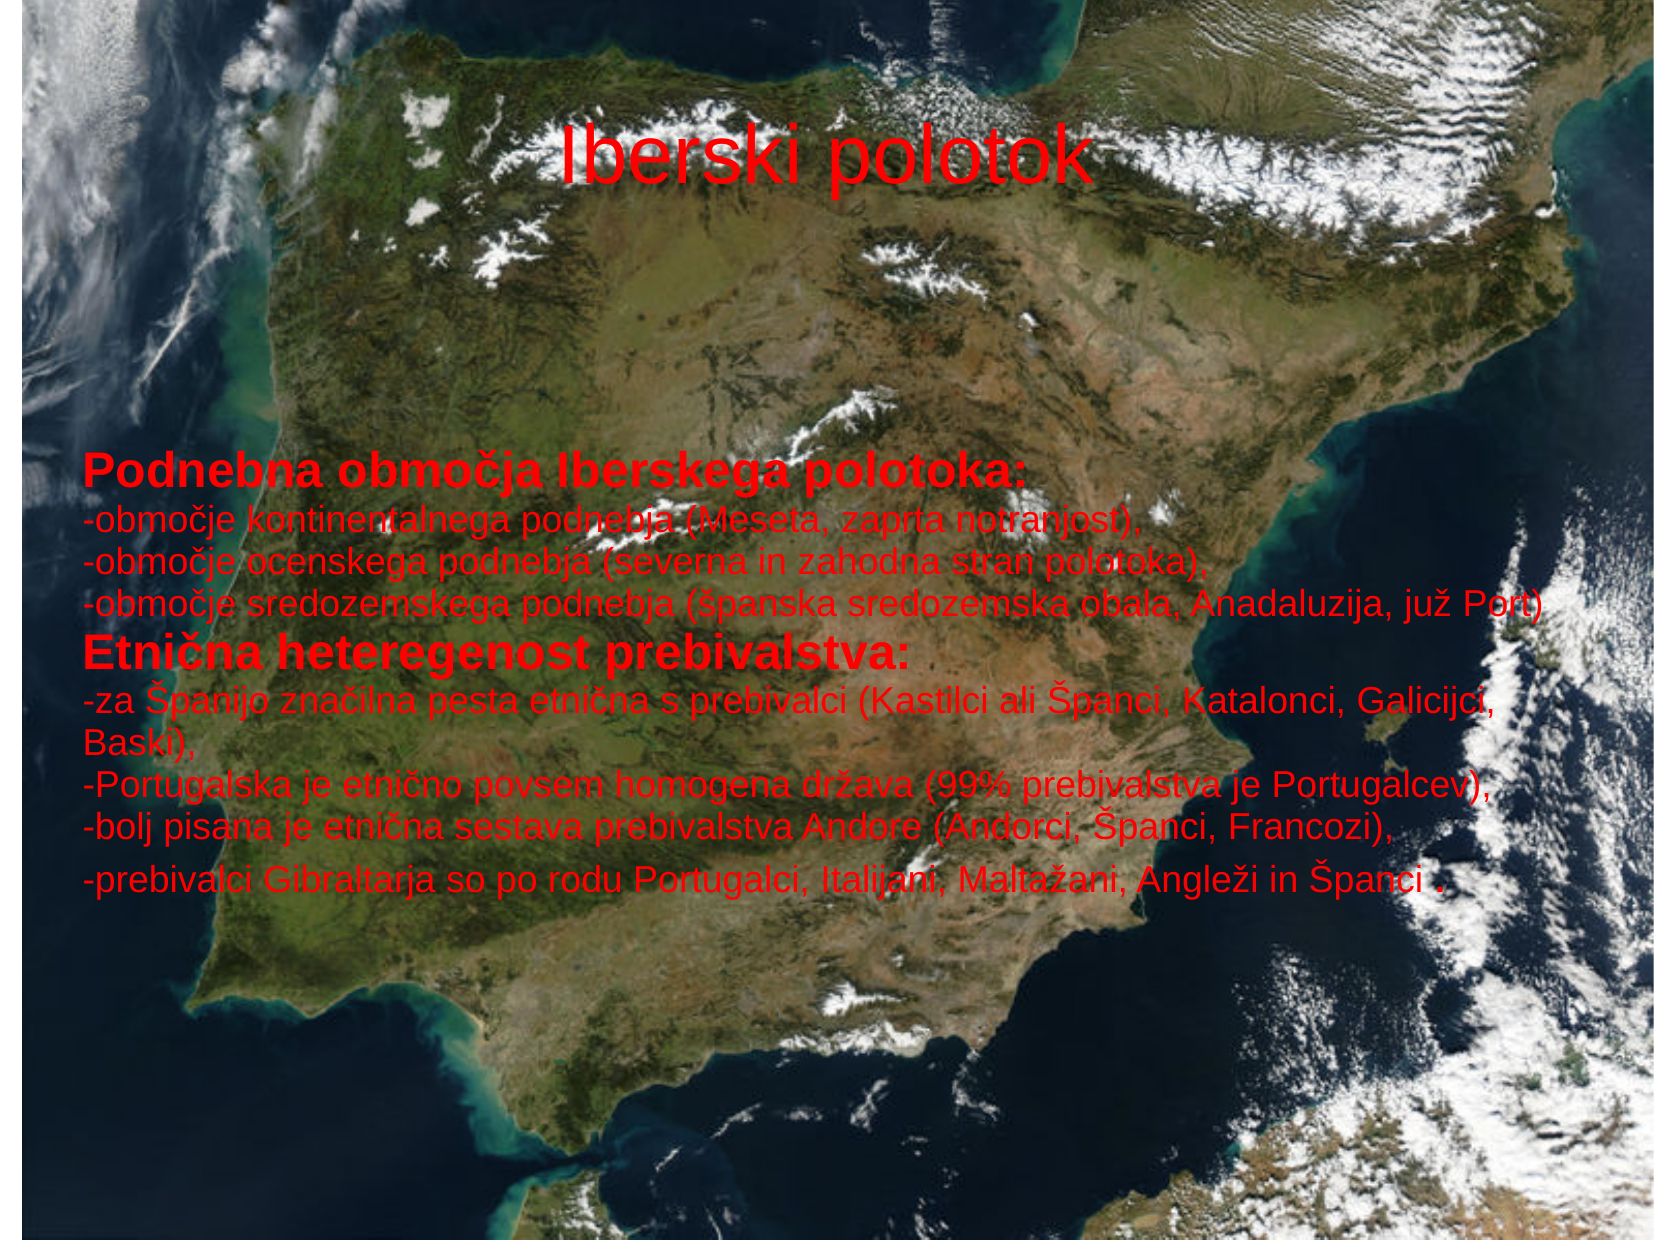

# Iberski polotok
Podnebna območja Iberskega polotoka:
-območje kontinentalnega podnebja (Meseta, zaprta notranjost),
-območje ocenskega podnebja (severna in zahodna stran polotoka),
-območje sredozemskega podnebja (španska sredozemska obala, Anadaluzija, juž Port)
Etnična heteregenost prebivalstva:
-za Španijo značilna pesta etnična s prebivalci (Kastilci ali Španci, Katalonci, Galicijci, Baski),
-Portugalska je etnično povsem homogena država (99% prebivalstva je Portugalcev),
-bolj pisana je etnična sestava prebivalstva Andore (Andorci, Španci, Francozi),
-prebivalci Gibraltarja so po rodu Portugalci, Italijani, Maltažani, Angleži in Španci .